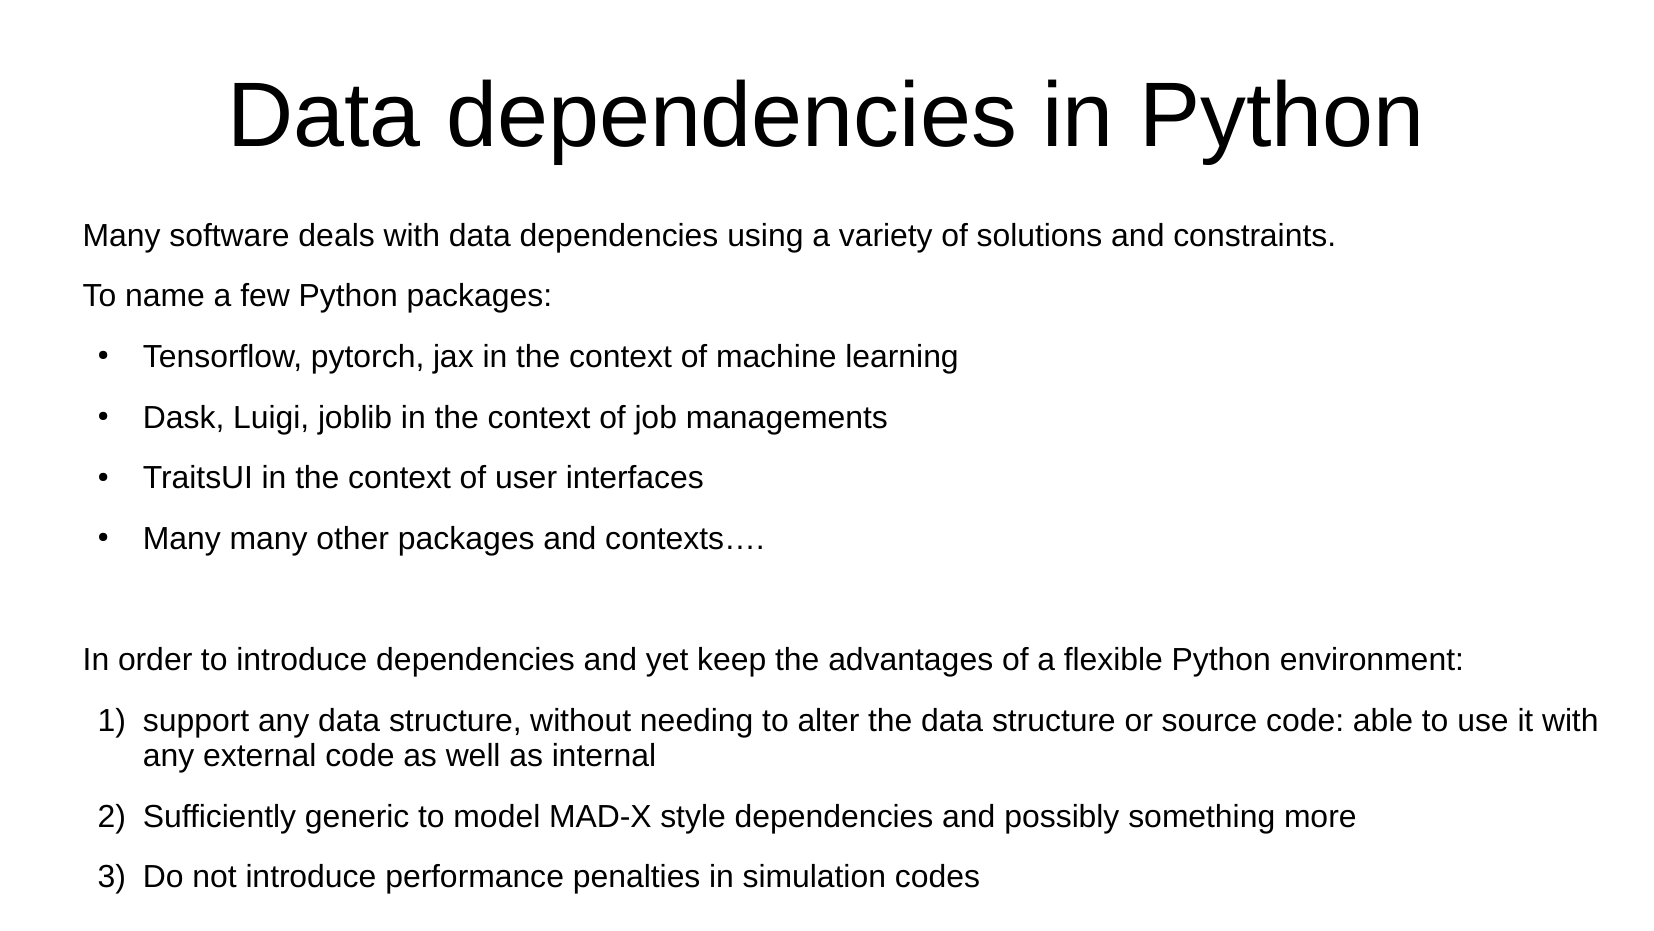

# Data dependencies in Python
Many software deals with data dependencies using a variety of solutions and constraints.
To name a few Python packages:
Tensorflow, pytorch, jax in the context of machine learning
Dask, Luigi, joblib in the context of job managements
TraitsUI in the context of user interfaces
Many many other packages and contexts….
In order to introduce dependencies and yet keep the advantages of a flexible Python environment:
support any data structure, without needing to alter the data structure or source code: able to use it with any external code as well as internal
Sufficiently generic to model MAD-X style dependencies and possibly something more
Do not introduce performance penalties in simulation codes